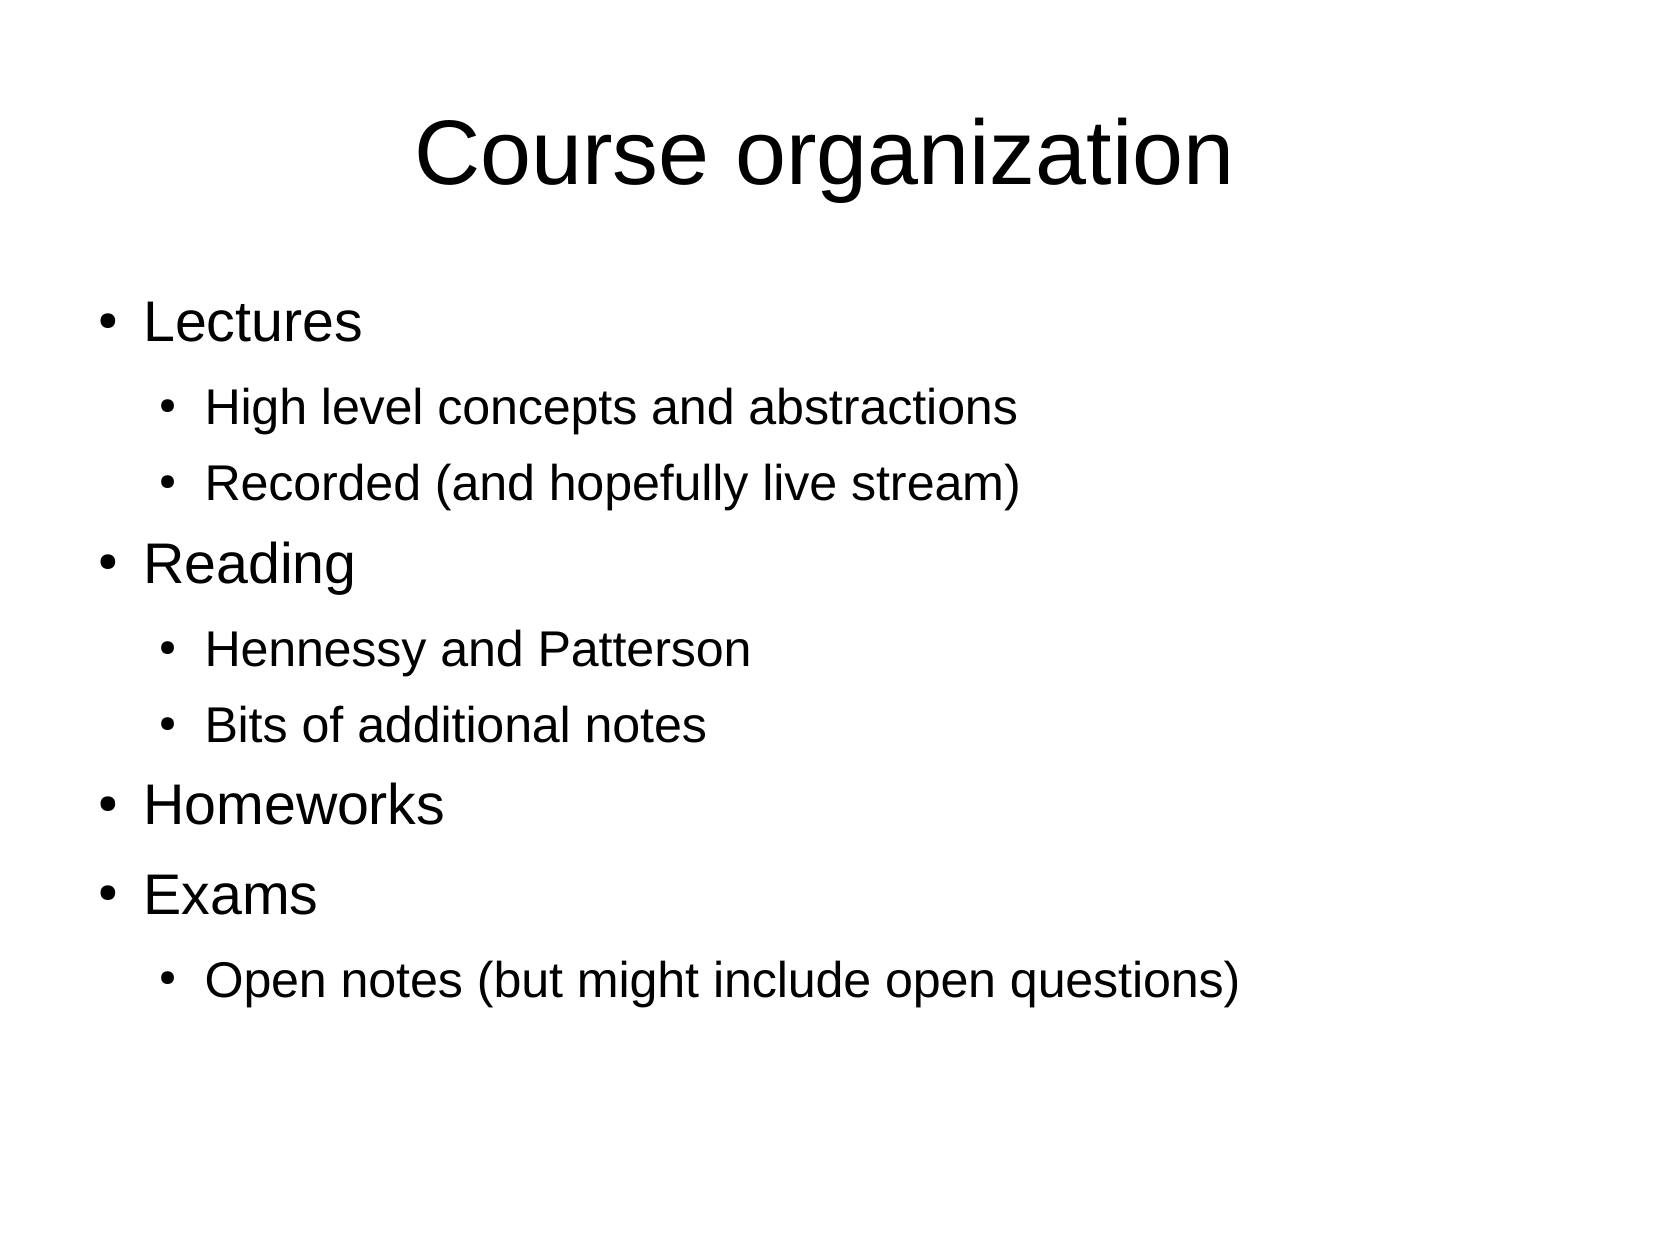

# Course organization
Lectures
High level concepts and abstractions
Recorded (and hopefully live stream)
Reading
Hennessy and Patterson
Bits of additional notes
Homeworks
Exams
Open notes (but might include open questions)